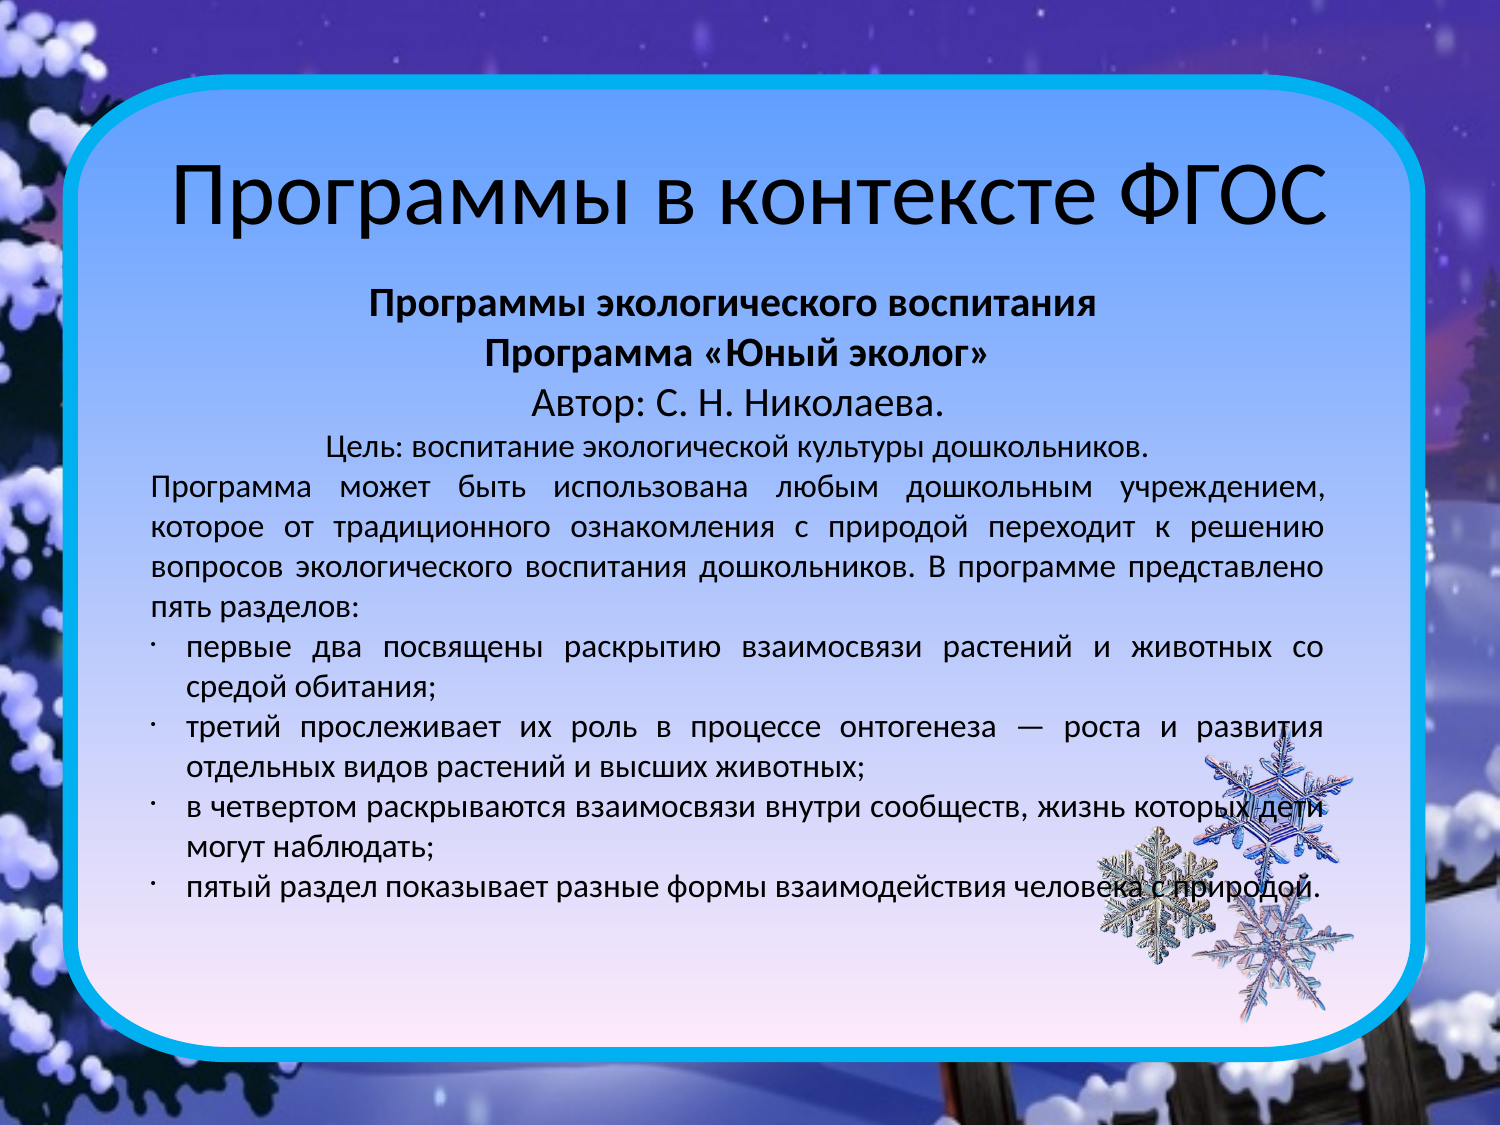

# Программы в контексте ФГОС
Программы экологического воспитания
Программа «Юный эколог»
Автор: С. Н. Николаева.
Цель: воспитание экологической культуры дошкольников.
Программа может быть использована любым дошкольным учреж­дением, которое от традиционного ознакомления с природой переходит к решению вопросов экологического воспитания дошкольников. В программе представлено пять разделов:
первые два посвящены раскрытию взаимосвязи растений и животных со средой обитания;
третий прослеживает их роль в процессе онтогенеза — роста и развития отдельных видов растений и высших животных;
в четвертом раскрываются взаимосвязи внутри сообществ, жизнь которых дети могут наблюдать;
пятый раздел показывает разные формы взаимодействия человека с природой.